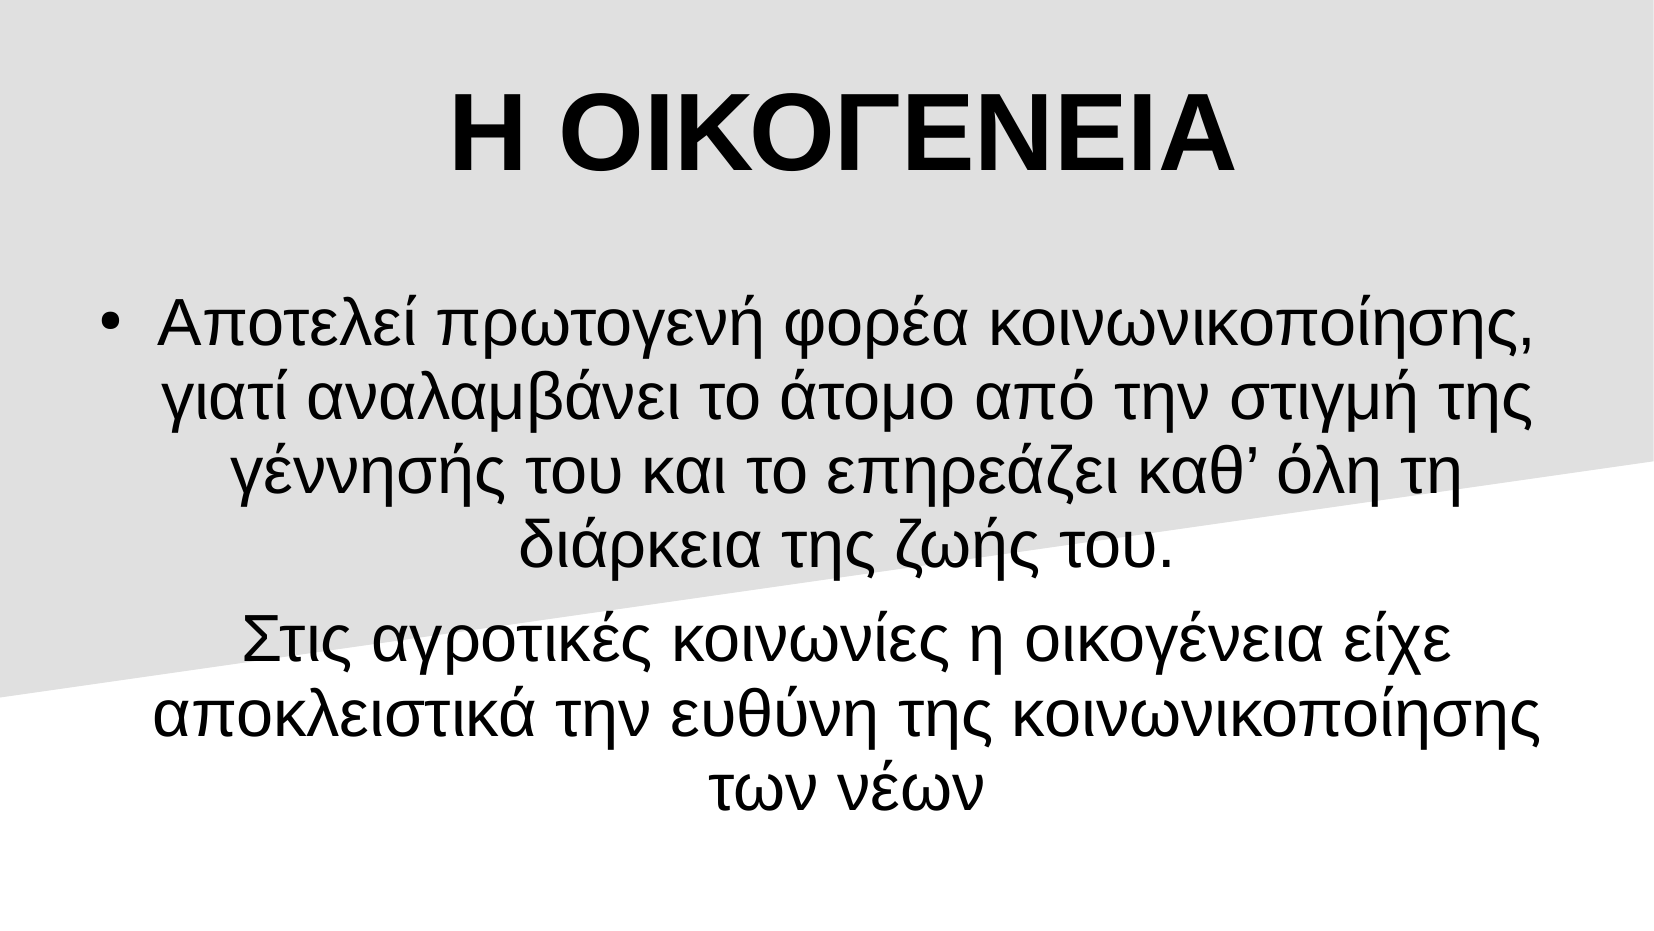

# Η ΟΙΚΟΓΕΝΕΙΑ
Αποτελεί πρωτογενή φορέα κοινωνικοποίησης, γιατί αναλαμβάνει το άτομο από την στιγμή της γέννησής του και το επηρεάζει καθ’ όλη τη διάρκεια της ζωής του.
Στις αγροτικές κοινωνίες η οικογένεια είχε αποκλειστικά την ευθύνη της κοινωνικοποίησης των νέων